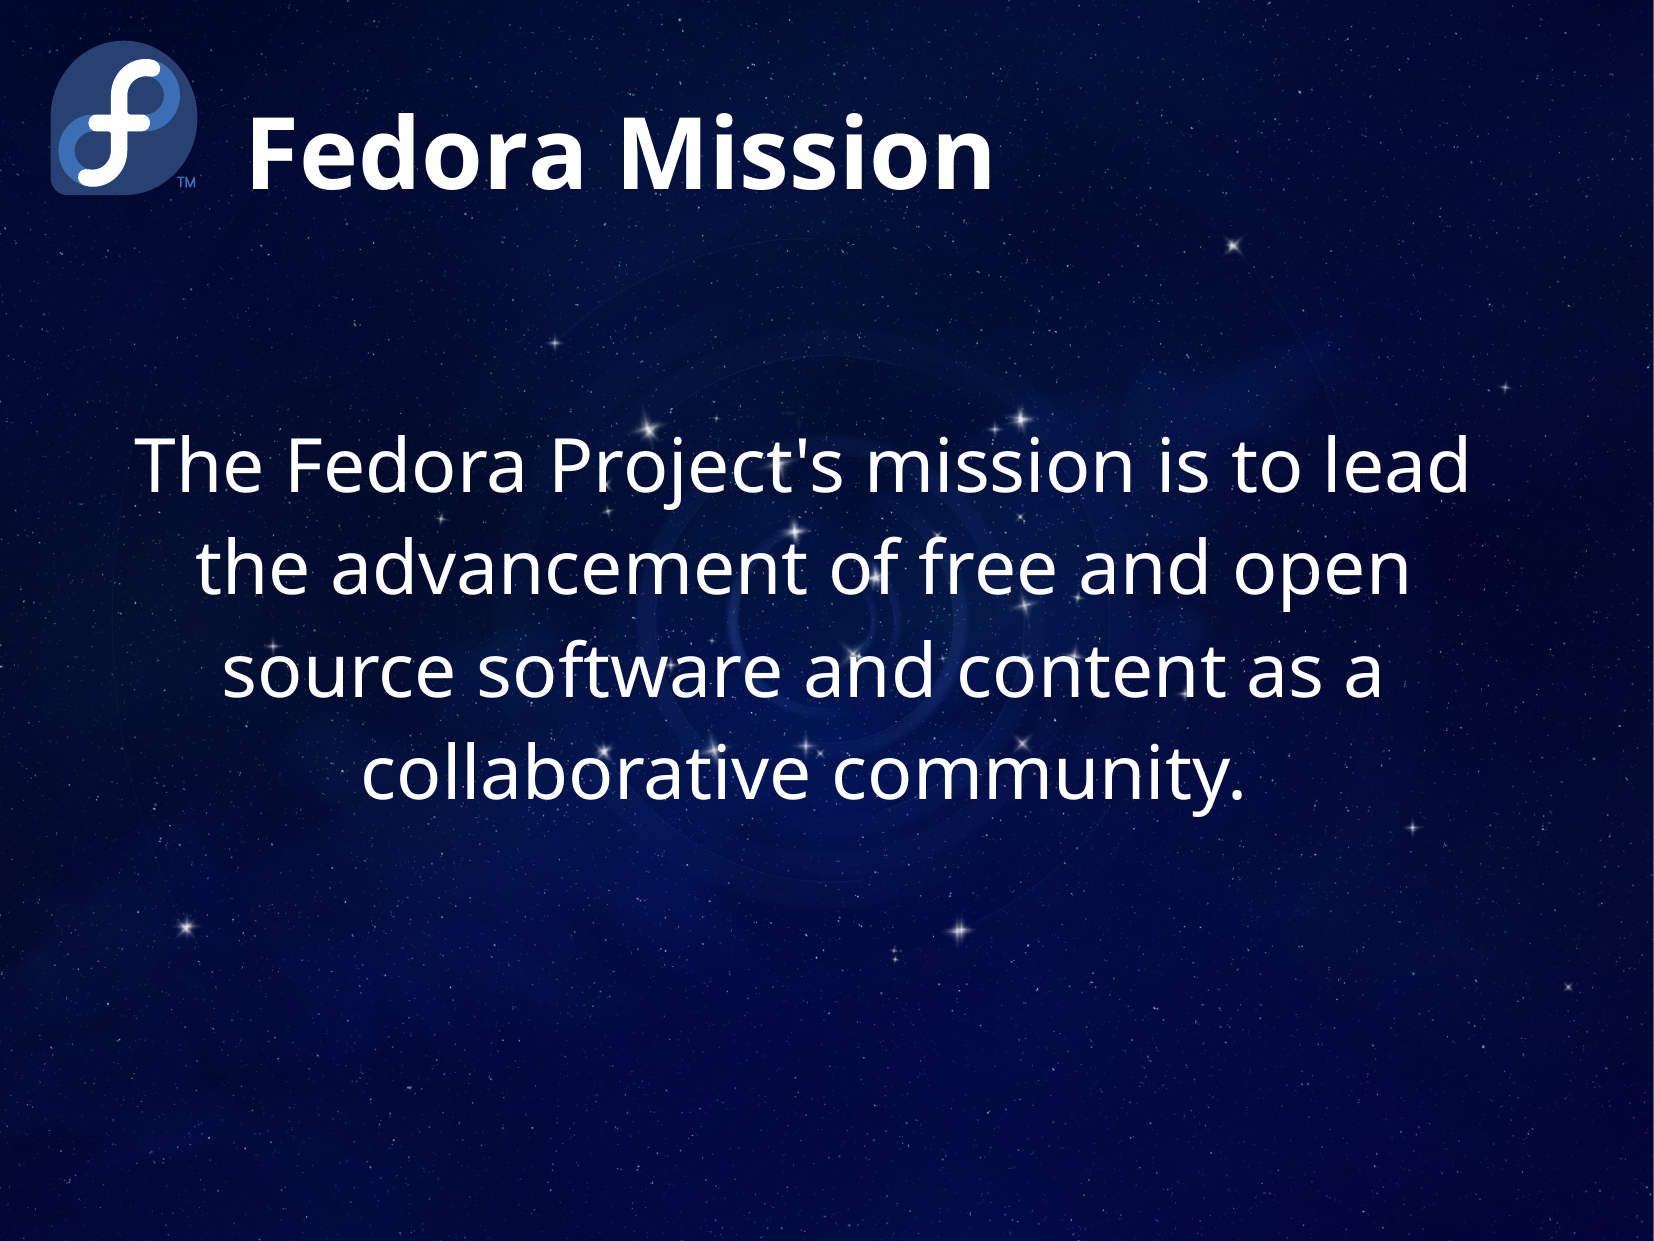

Fedora Mission
The Fedora Project's mission is to lead the advancement of free and open source software and content as a collaborative community.